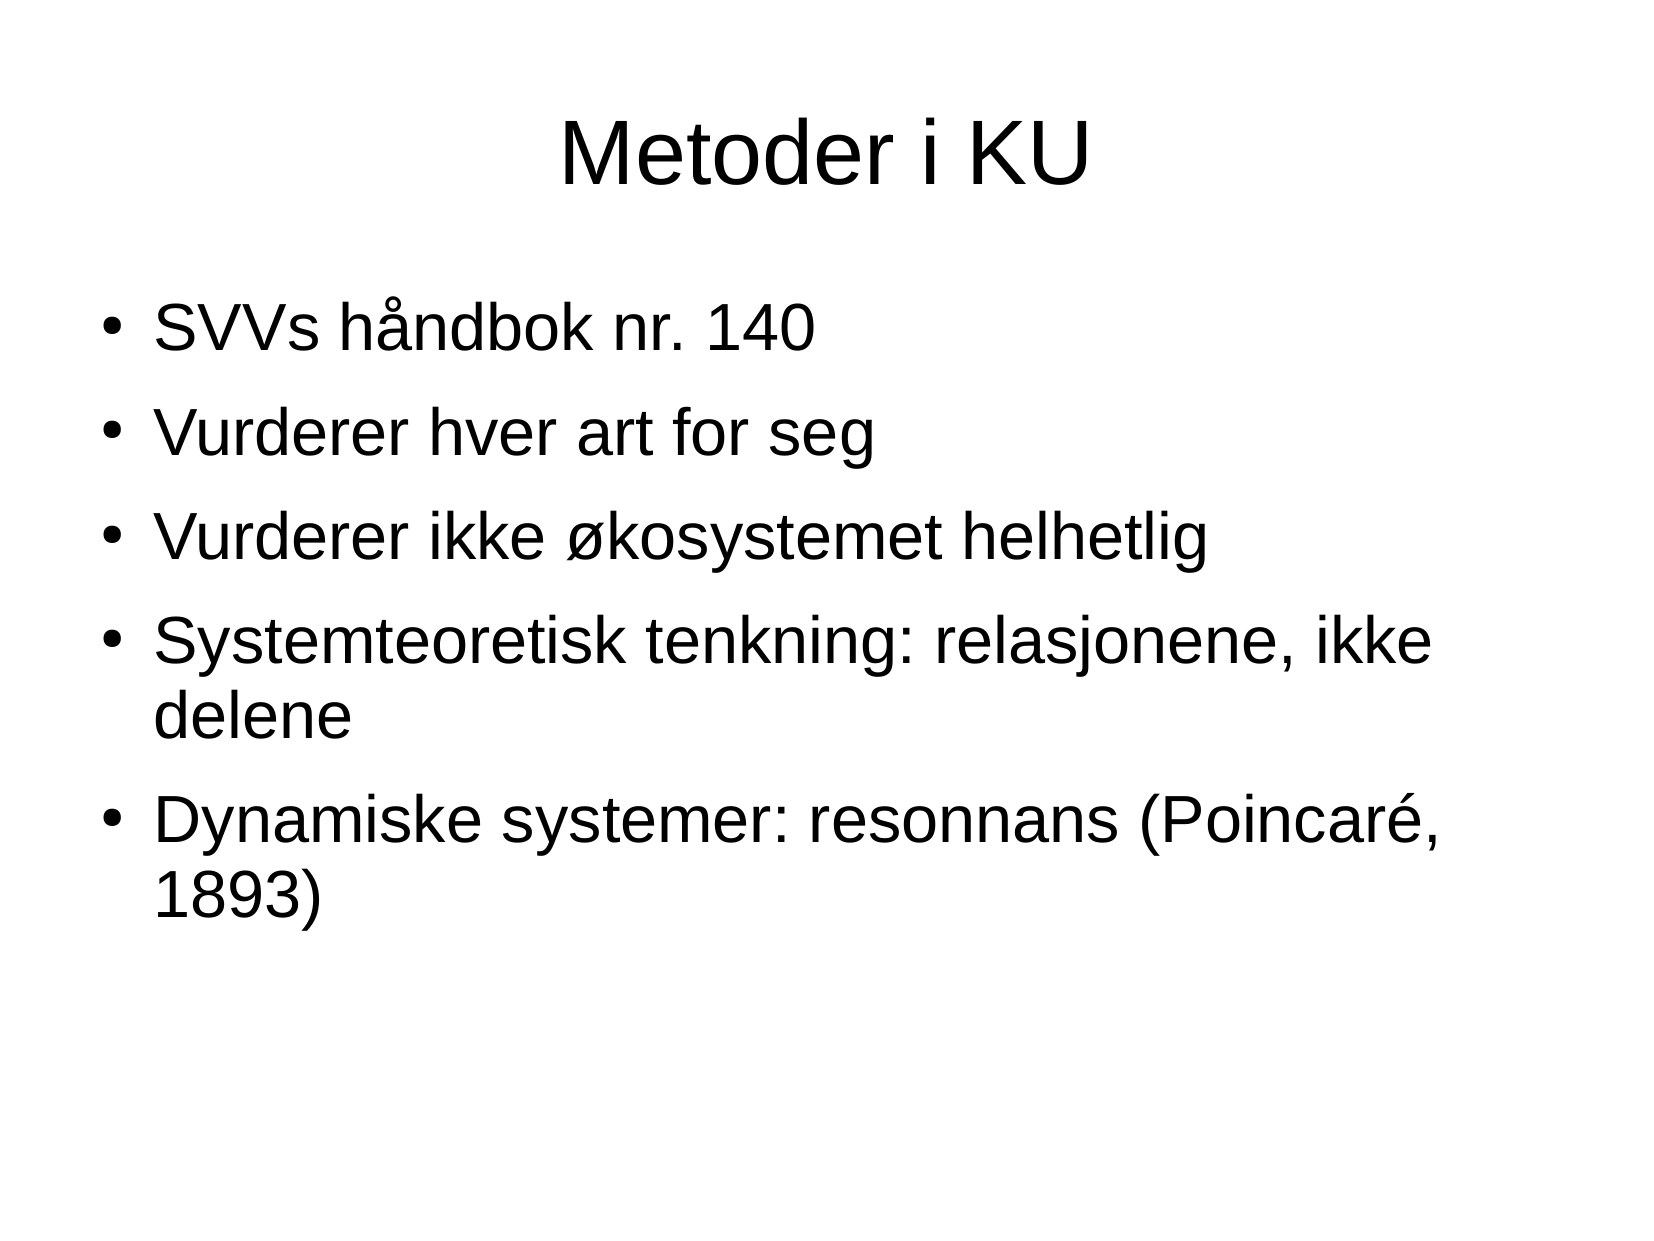

# Metoder i KU
SVVs håndbok nr. 140
Vurderer hver art for seg
Vurderer ikke økosystemet helhetlig
Systemteoretisk tenkning: relasjonene, ikke delene
Dynamiske systemer: resonnans (Poincaré, 1893)